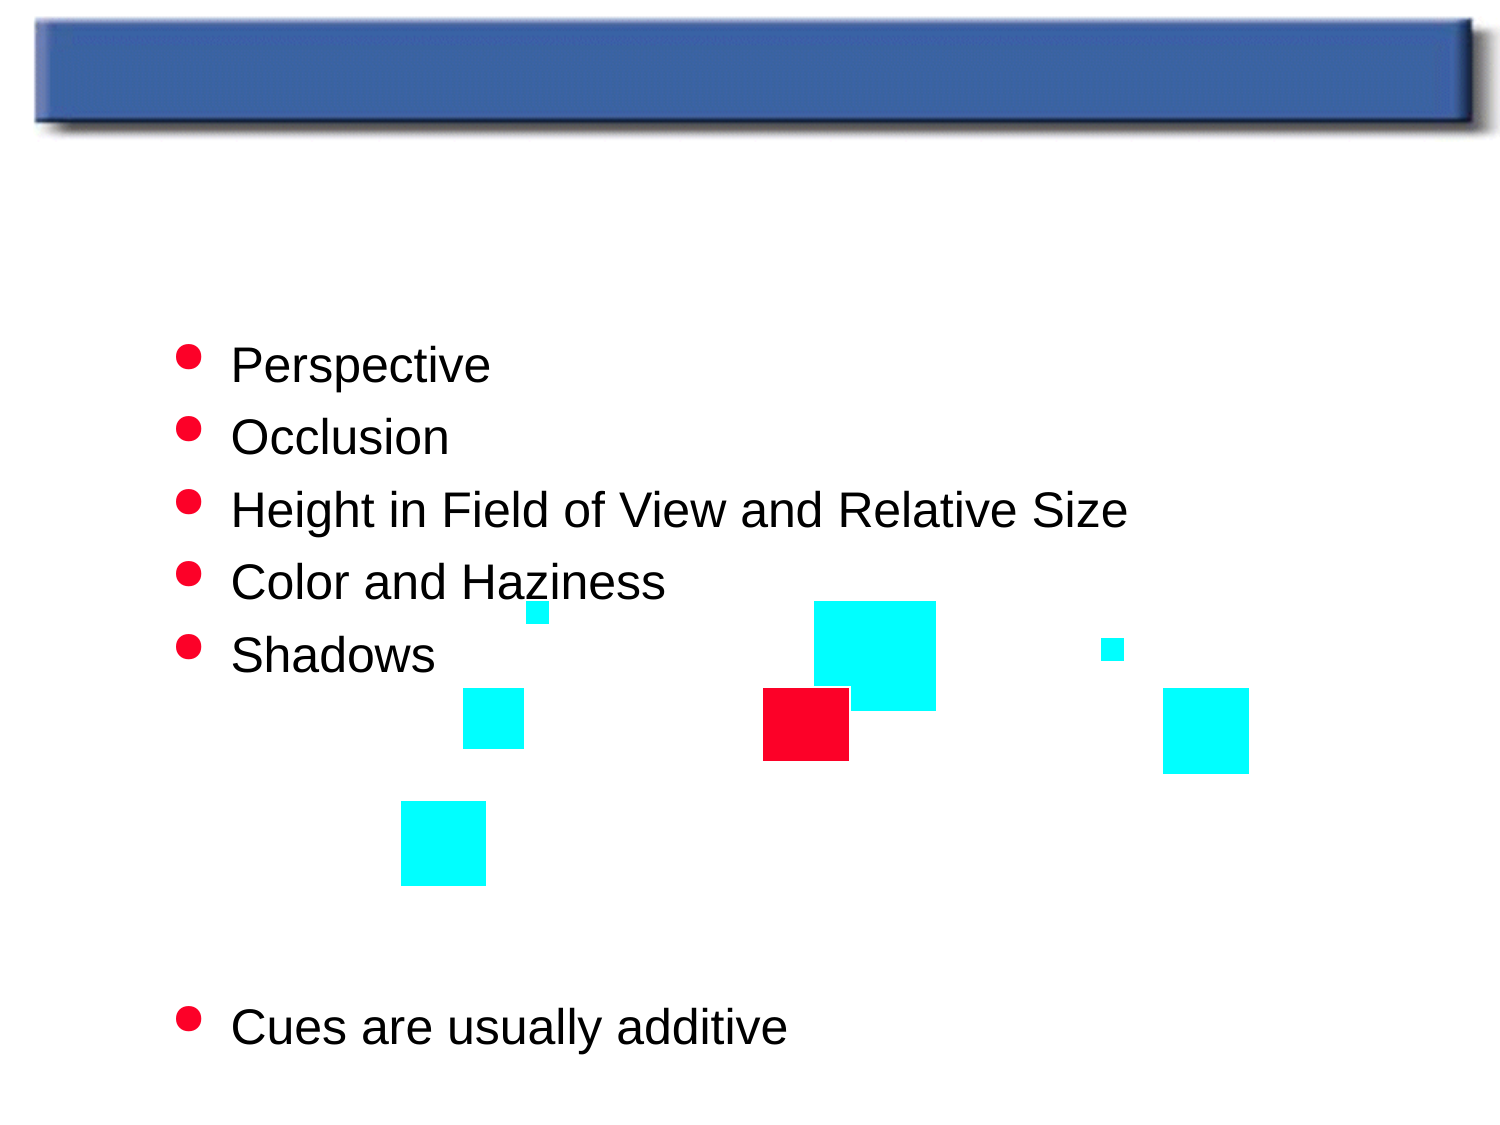

# Psychological Depth Cues
Perspective
Occlusion
Height in Field of View and Relative Size
Color and Haziness
Shadows
Cues are usually additive